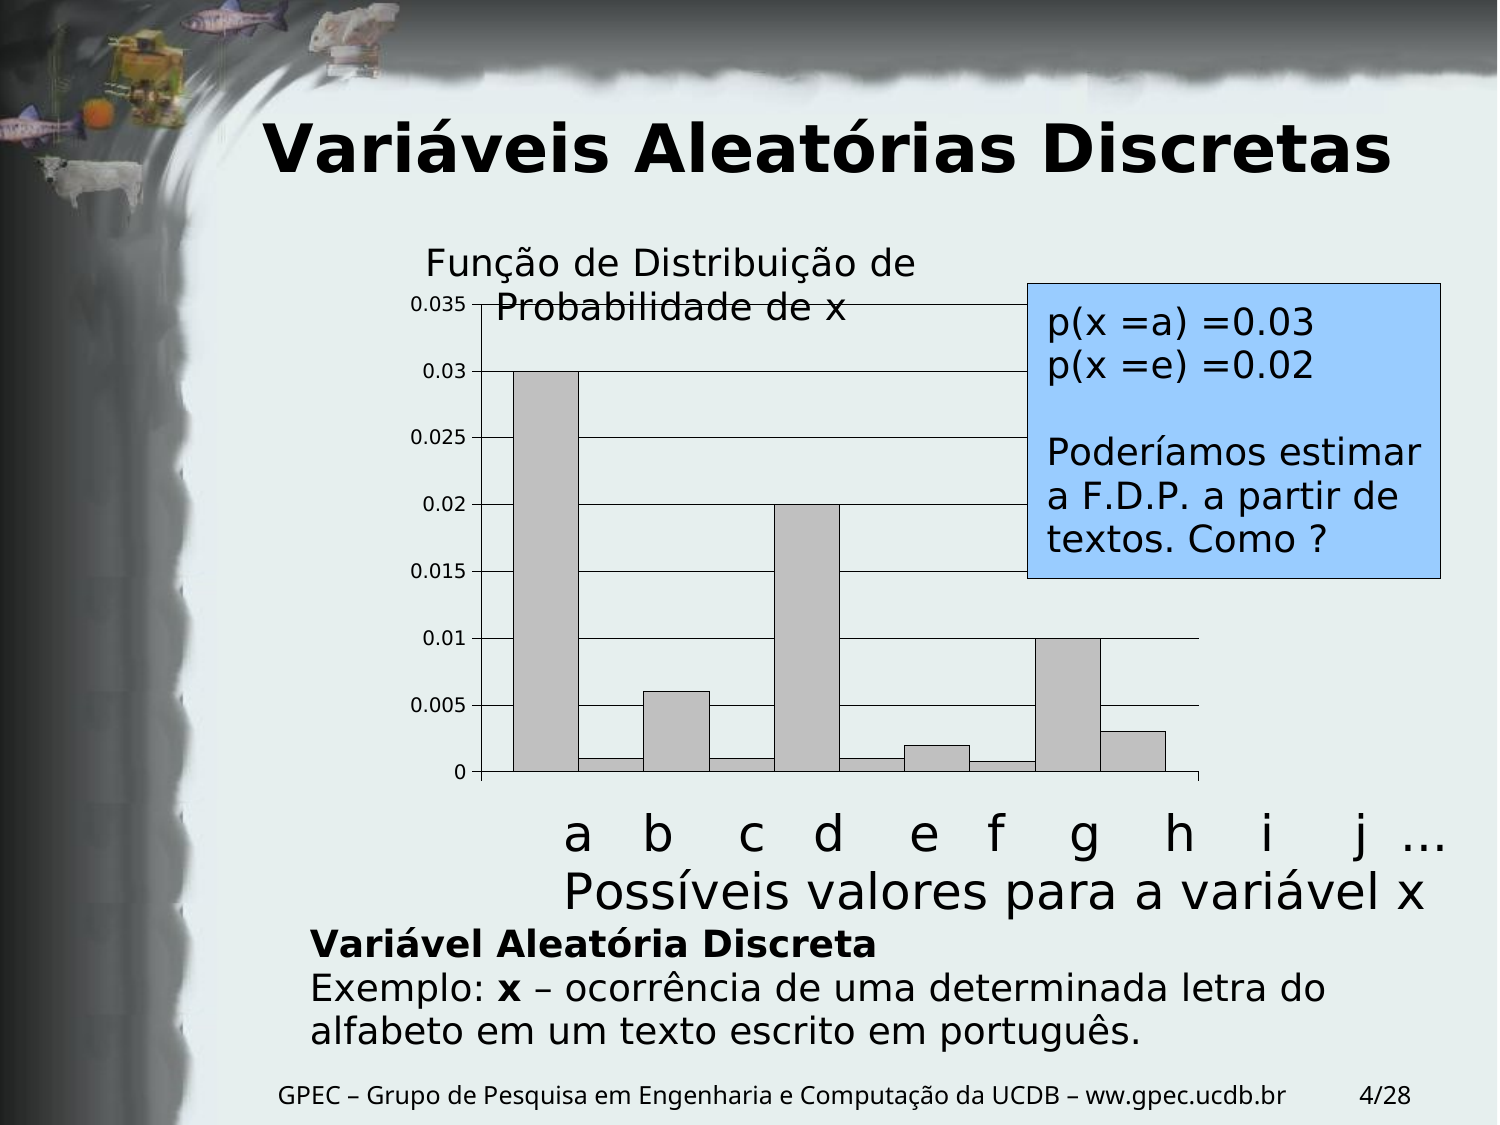

# Variáveis Aleatórias Discretas
### Chart: Função de Distribuição de Probabilidade de x
| Category | a | b | c | d | e | f | g | h | i | j |
|---|---|---|---|---|---|---|---|---|---|---|
| Valores Possíveis - Mutuamente Exclusivos | 0.03 | 0.001 | 0.006 | 0.001 | 0.02 | 0.001 | 0.002 | 0.0008 | 0.01 | 0.003 |p(x =a) =0.03
p(x =e) =0.02
Poderíamos estimar
a F.D.P. a partir de
textos. Como ?
a b c d e f g h i j ...
Possíveis valores para a variável x
Variável Aleatória Discreta
Exemplo: x – ocorrência de uma determinada letra do
alfabeto em um texto escrito em português.